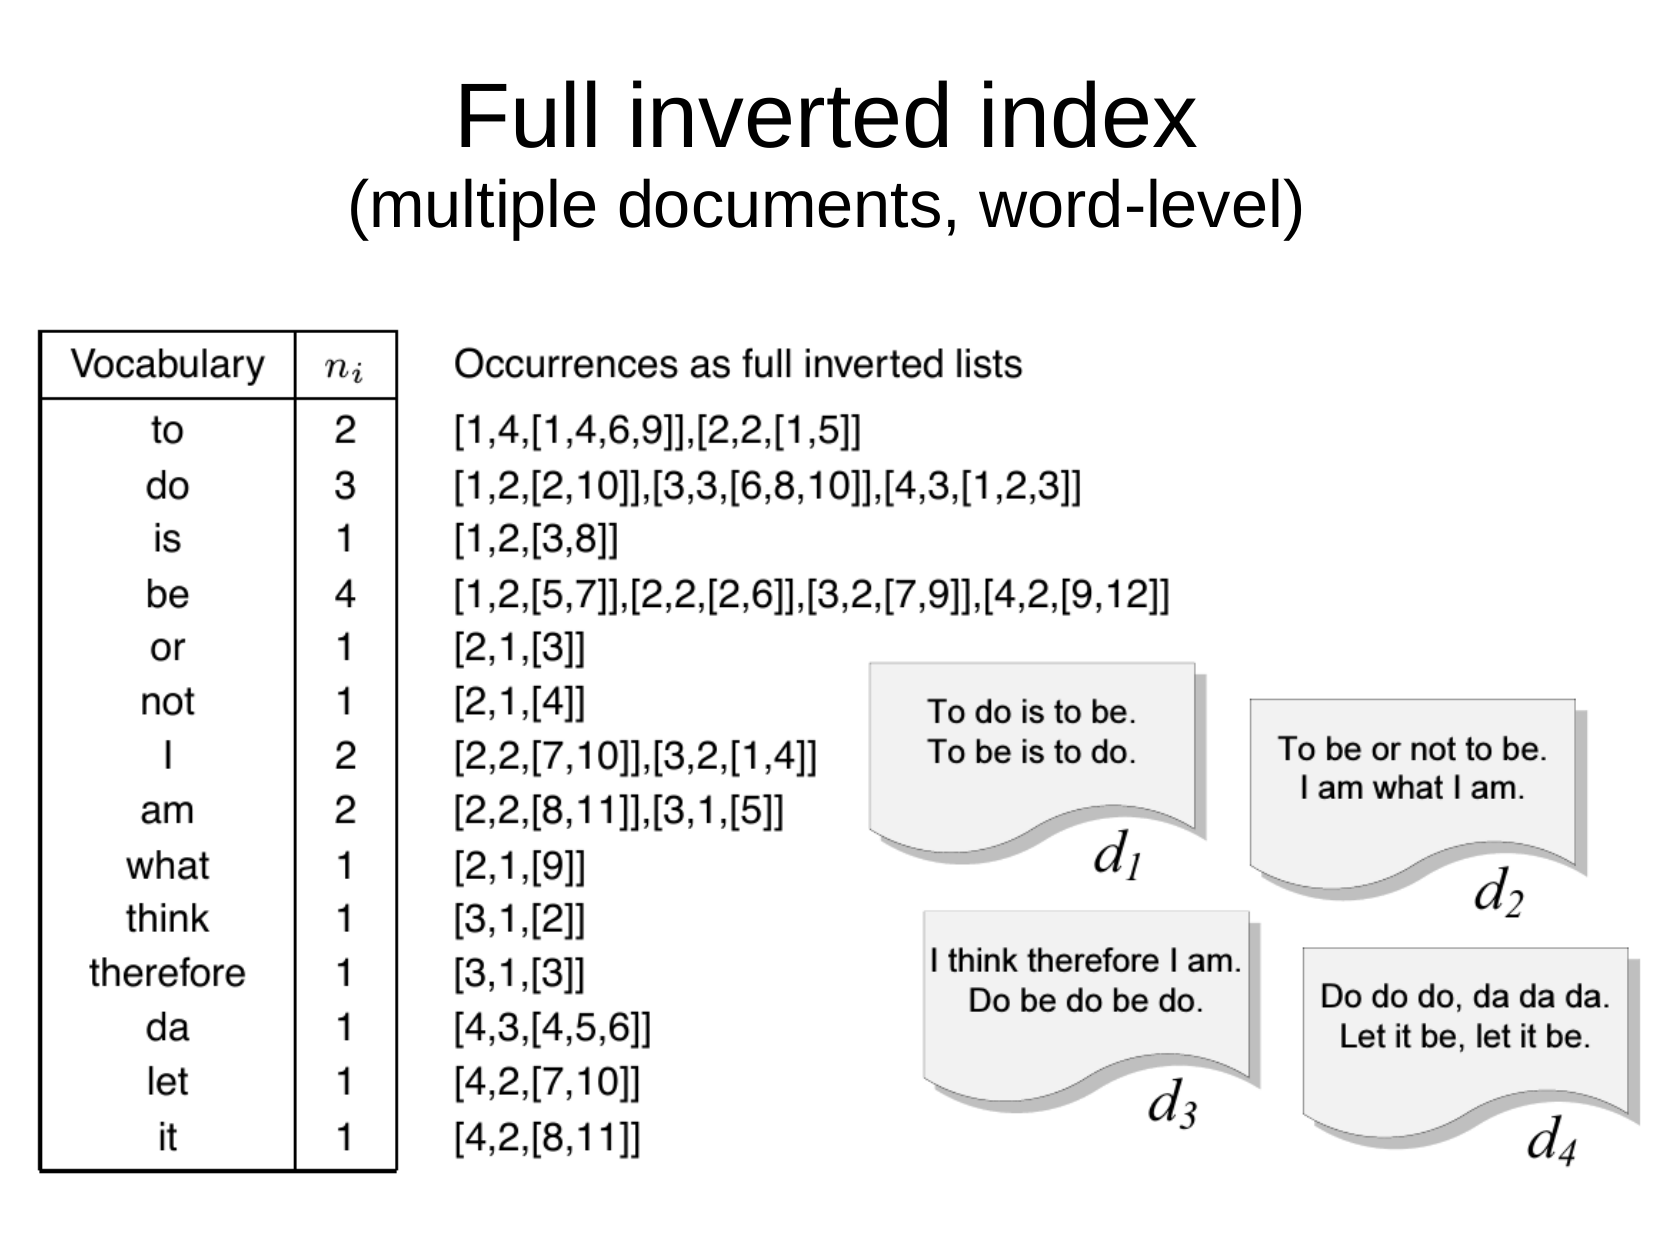

# Full inverted index (multiple documents, word-level)
11